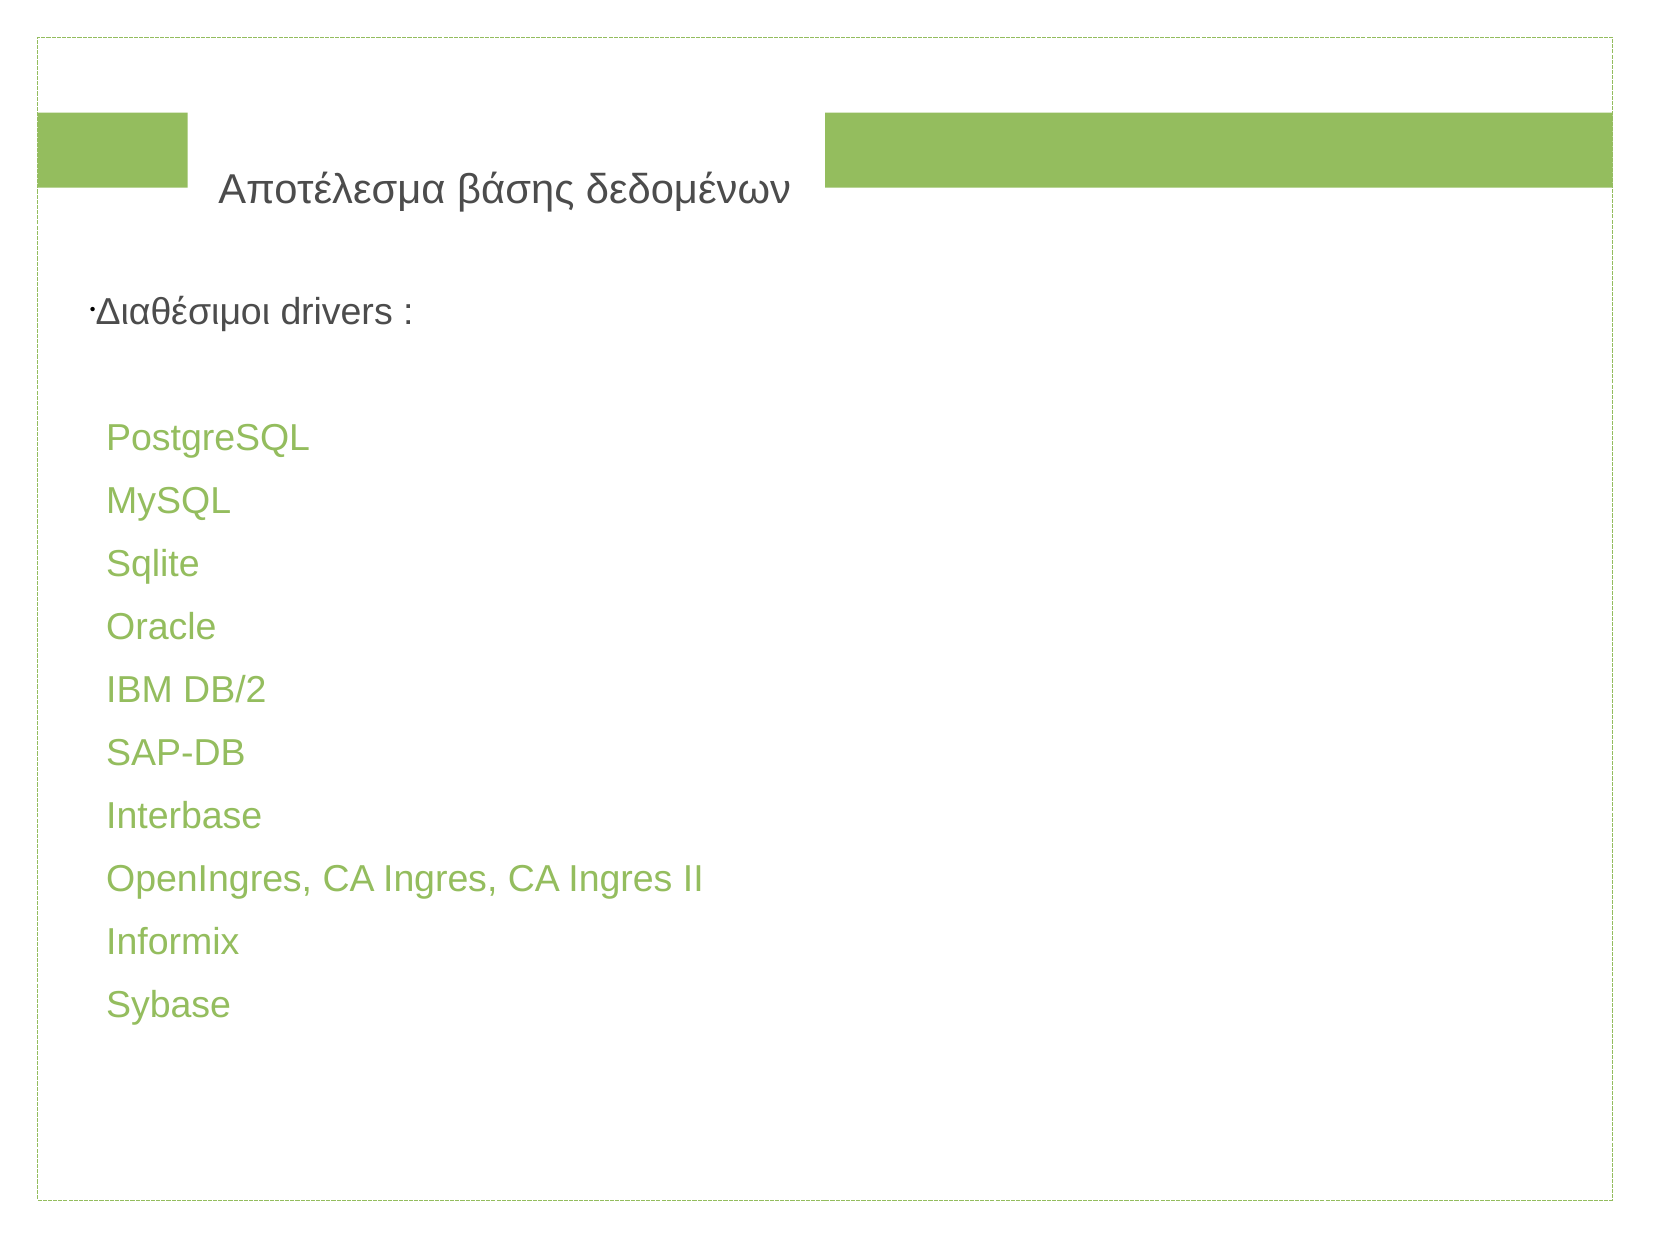

Αποτέλεσμα βάσης δεδομένων
Διαθέσιμοι drivers :
 PostgreSQL
 MySQL
 Sqlite
 Oracle
 IBM DB/2
 SAP-DB
 Interbase
 OpenIngres, CA Ingres, CA Ingres II
 Informix
 Sybase